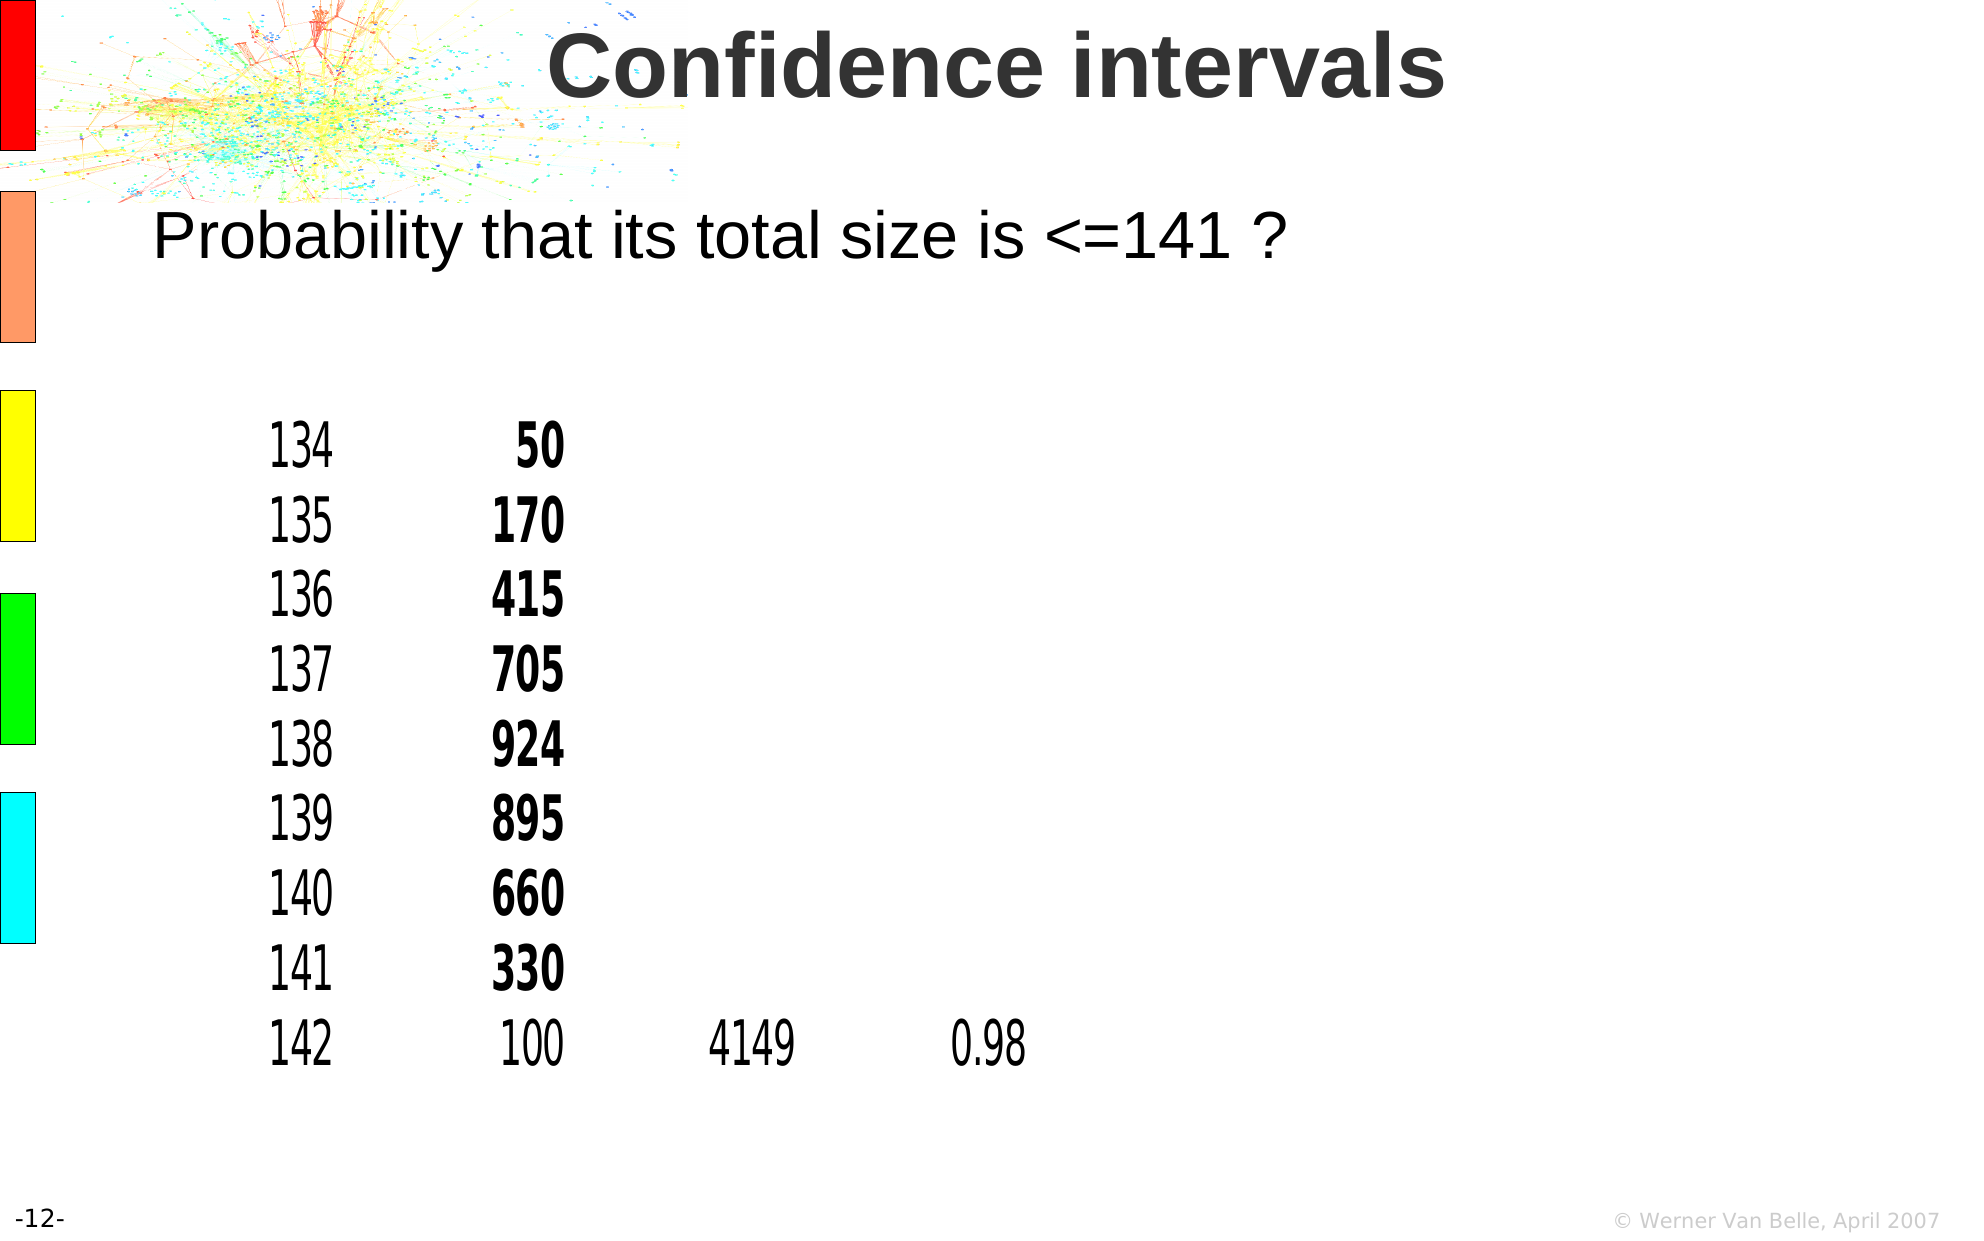

# Confidence intervals
Probability that its total size is <=141 ?